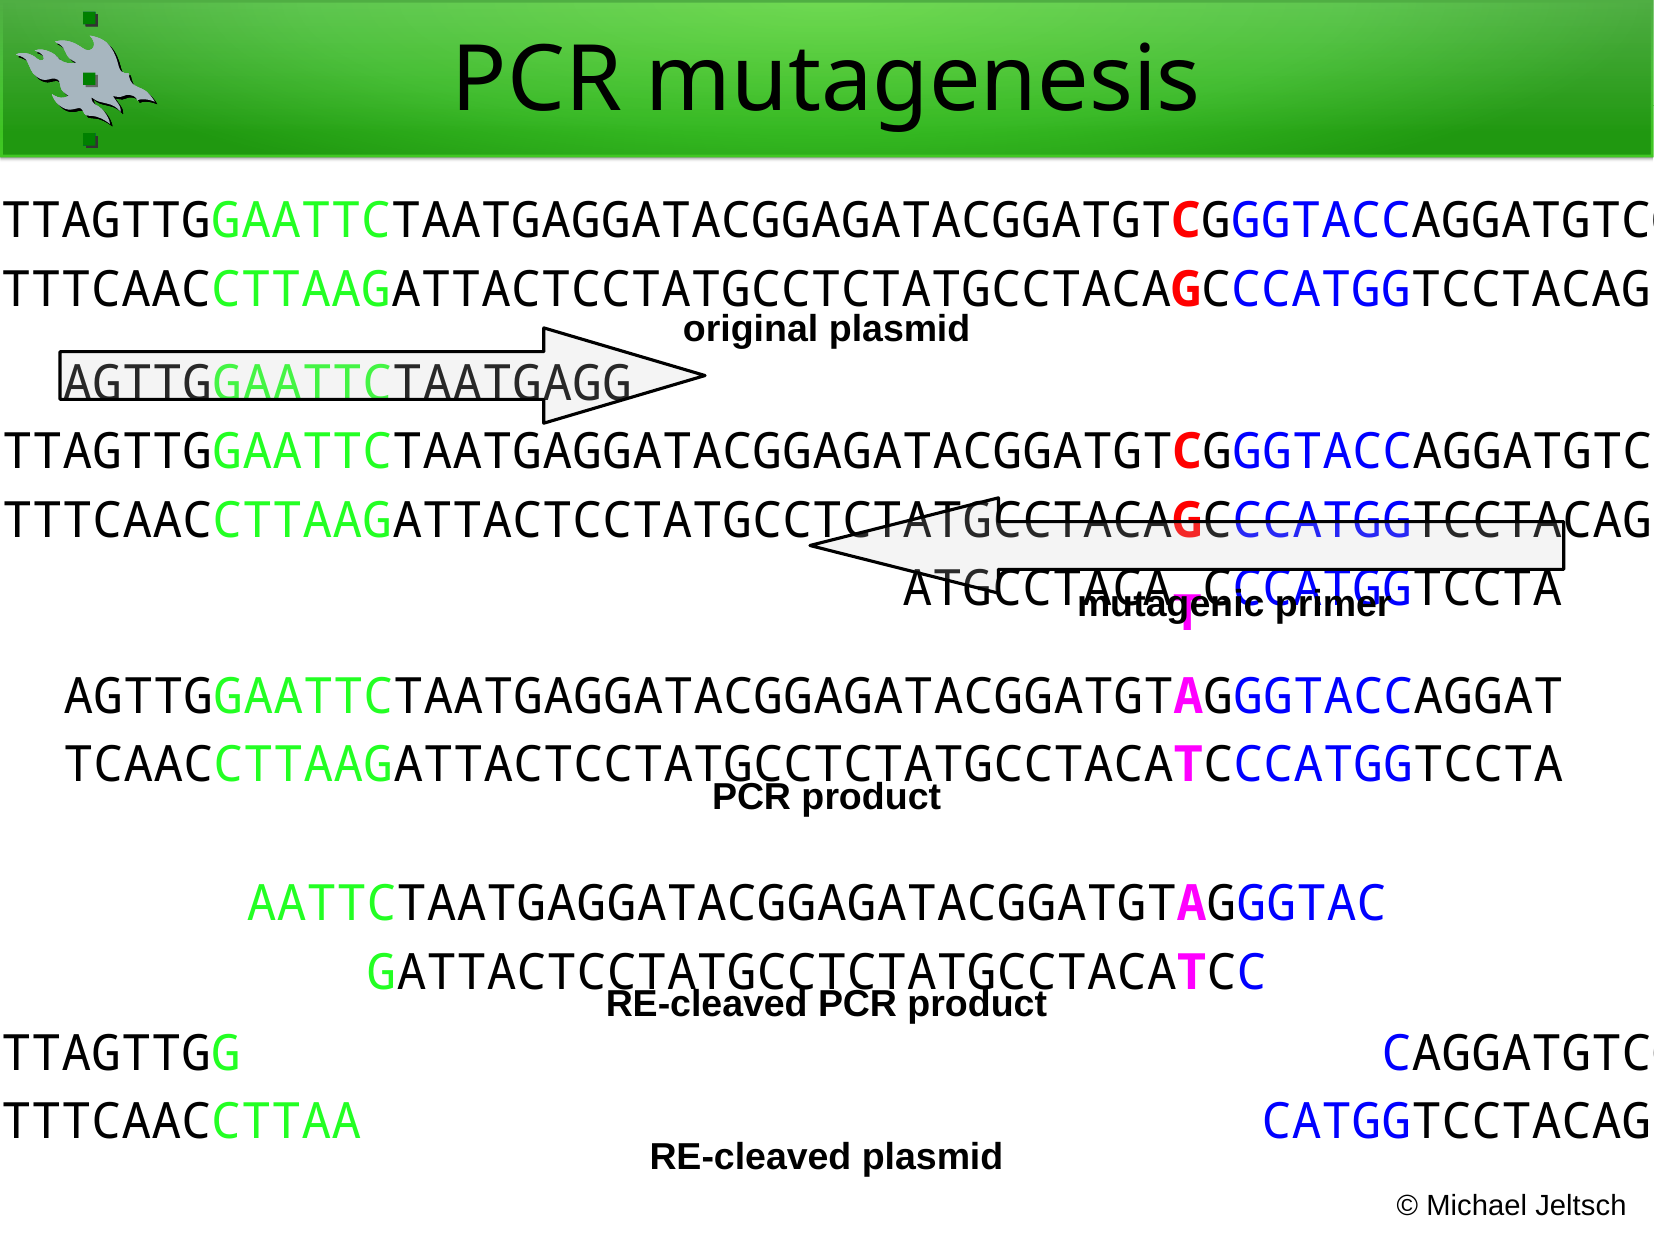

# PCR mutagenesis
GGTTAGTTGGAATTCTAATGAGGATACGGAGATACGGATGTCGGGTACCAGGATGTCG
GGTTTCAACCTTAAGATTACTCCTATGCCTCTATGCCTACAGCCCATGGTCCTACAGC
original plasmid
 AGTTGGAATTCTAATGAGG
GGTTAGTTGGAATTCTAATGAGGATACGGAGATACGGATGTCGGGTACCAGGATGTCG
GGTTTCAACCTTAAGATTACTCCTATGCCTCTATGCCTACAGCCCATGGTCCTACAGC
 ATGCCTACATCCCATGGTCCTA
mutagenic primer
AGTTGGAATTCTAATGAGGATACGGAGATACGGATGTAGGGTACCAGGAT
TCAACCTTAAGATTACTCCTATGCCTCTATGCCTACATCCCATGGTCCTA
PCR product
AATTCTAATGAGGATACGGAGATACGGATGTAGGGTAC
 GATTACTCCTATGCCTCTATGCCTACATCC
RE-cleaved PCR product
GGTTAGTTGG
GGTTTCAACCTTAA
 CAGGATGTCG
CATGGTCCTACAGC
RE-cleaved plasmid